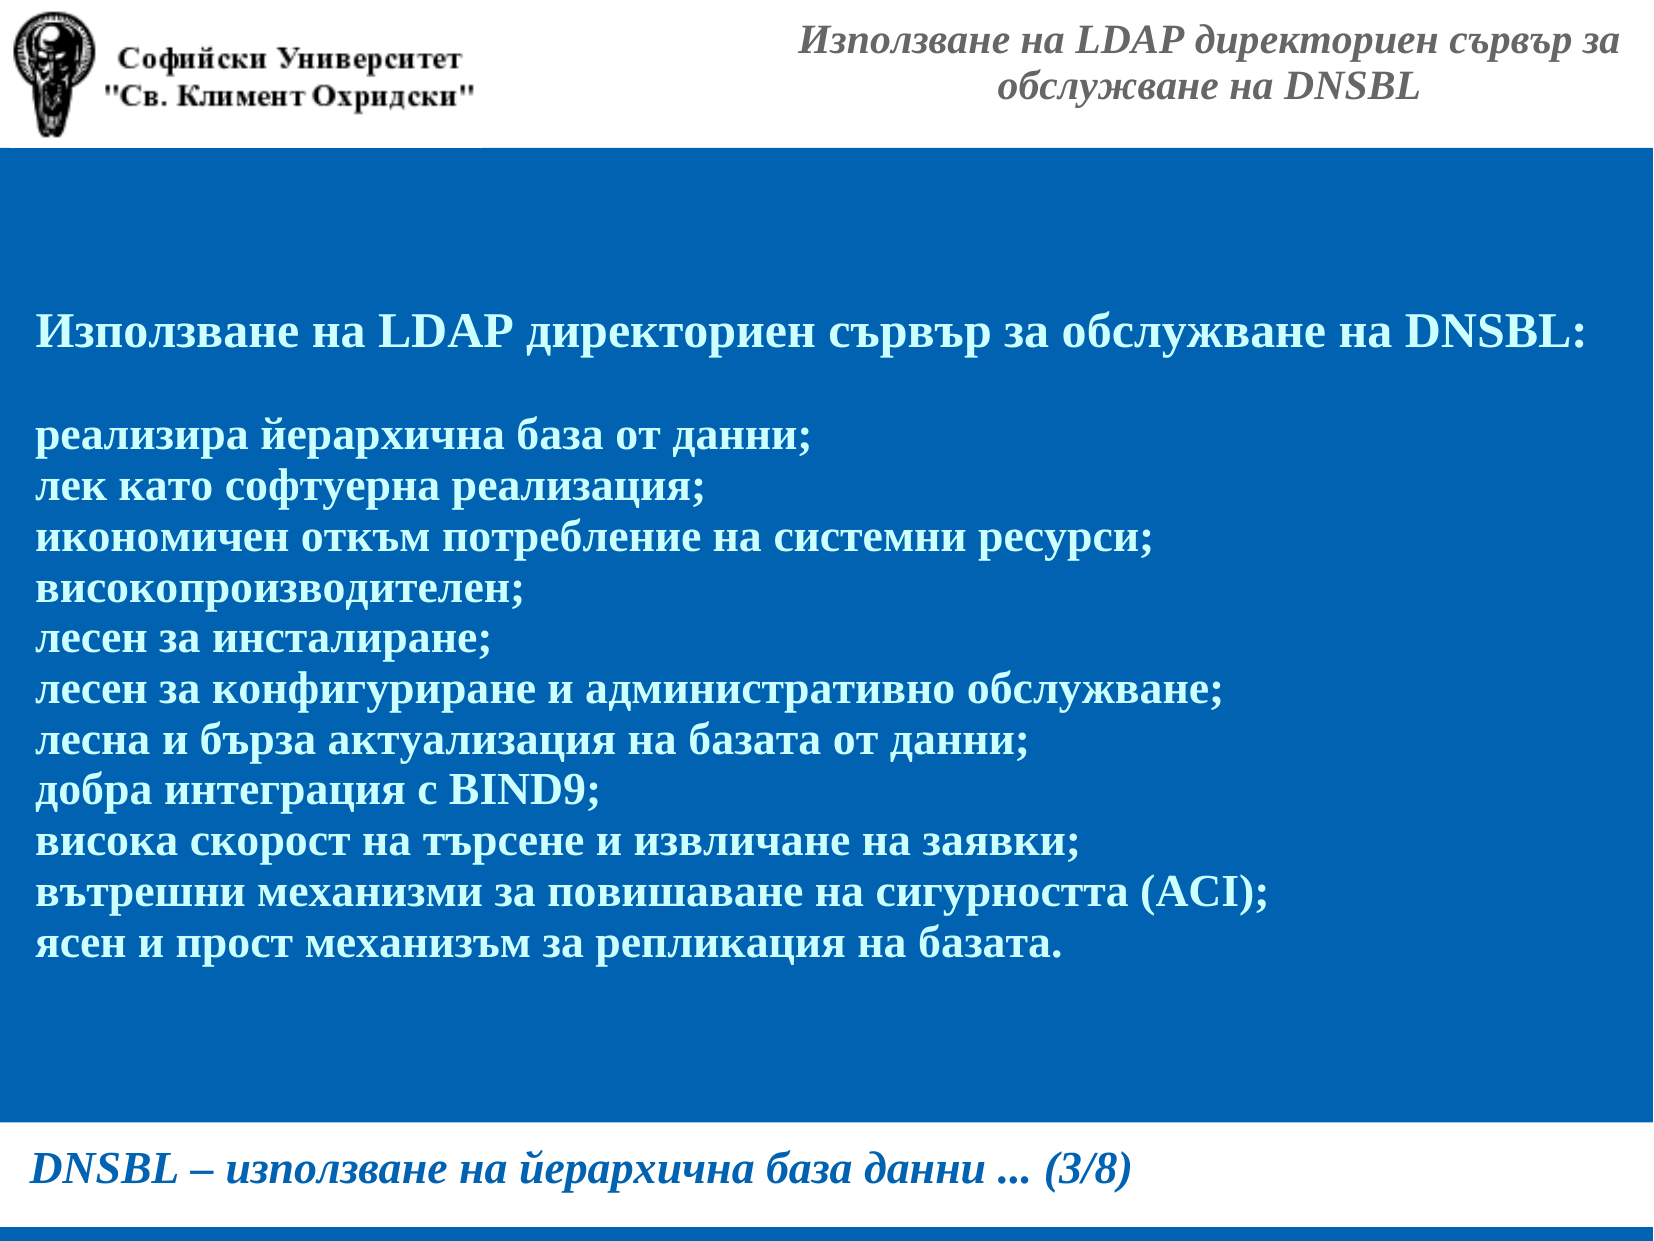

# Използване на LDAP директориен сървър за обслужване на DNSBL
Използване на LDAP директориен сървър за обслужване на DNSBL:
реализира йерархична база от данни;
лек като софтуерна реализация;
икономичен откъм потребление на системни ресурси;
високопроизводителен;
лесен за инсталиране;
лесен за конфигуриране и административно обслужване;
лесна и бърза актуализация на базата от данни;
добра интеграция с BIND9;
висока скорост на търсене и извличане на заявки;
вътрешни механизми за повишаване на сигурността (ACI);
ясен и прост механизъм за репликация на базата.
DNSBL – използване на йерархична база данни ... (3/8)